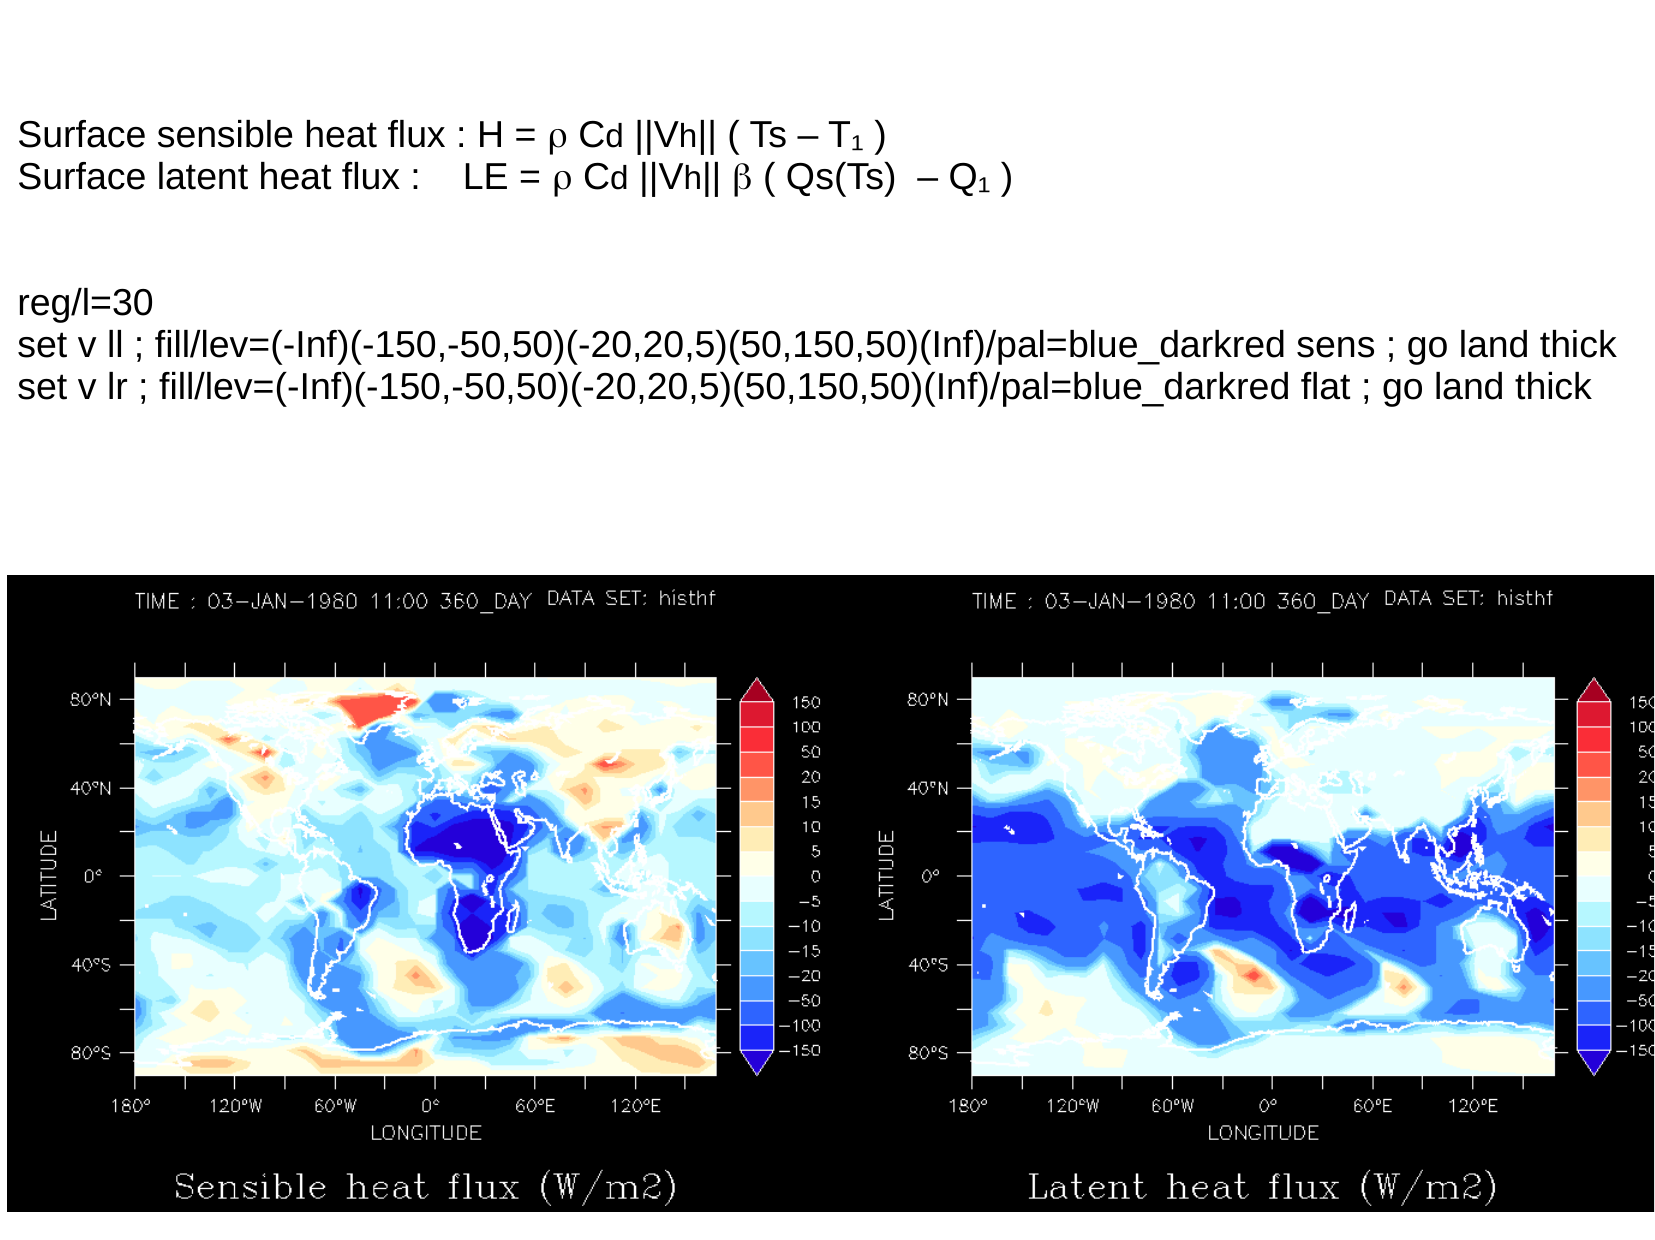

Surface sensible heat flux : H = r Cd ||Vh|| ( Ts – T₁ )
Surface latent heat flux : LE = r Cd ||Vh|| b ( Qs(Ts) – Q₁ )
reg/l=30
set v ll ; fill/lev=(-Inf)(-150,-50,50)(-20,20,5)(50,150,50)(Inf)/pal=blue_darkred sens ; go land thick
set v lr ; fill/lev=(-Inf)(-150,-50,50)(-20,20,5)(50,150,50)(Inf)/pal=blue_darkred flat ; go land thick